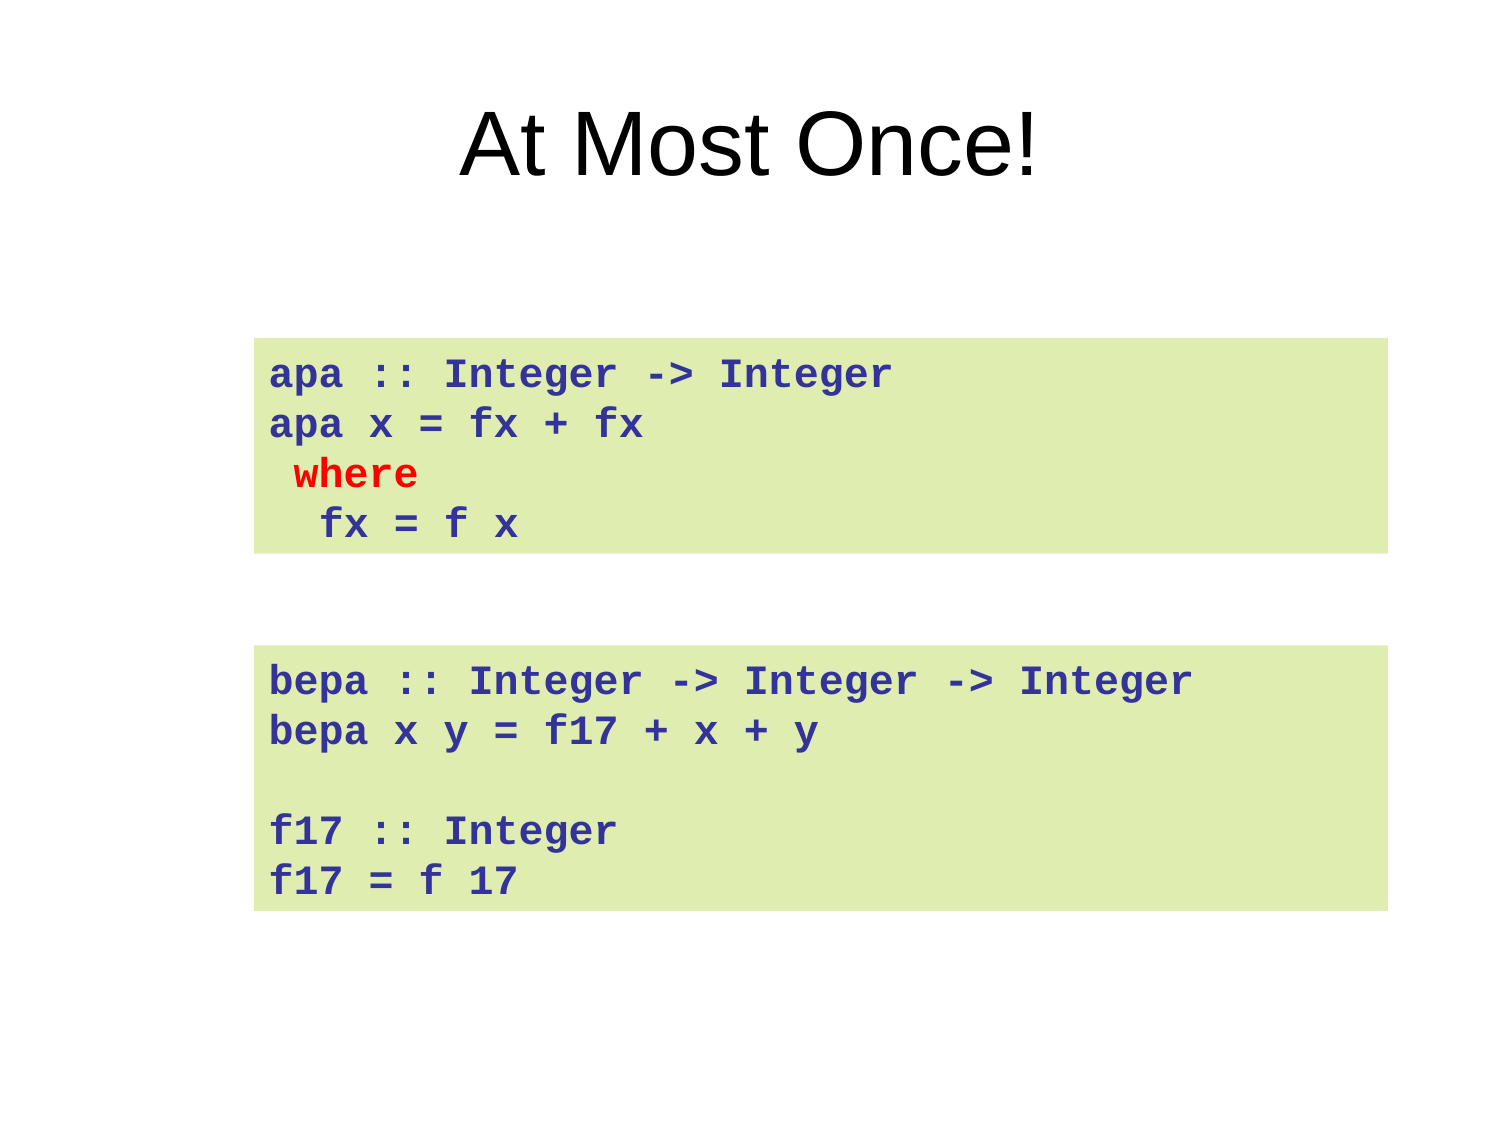

# At Most Once!
apa :: Integer -> Integer
apa x = fx + fx
 where
 fx = f x
bepa :: Integer -> Integer -> Integer
bepa x y = f17 + x + y
f17 :: Integer
f17 = f 17